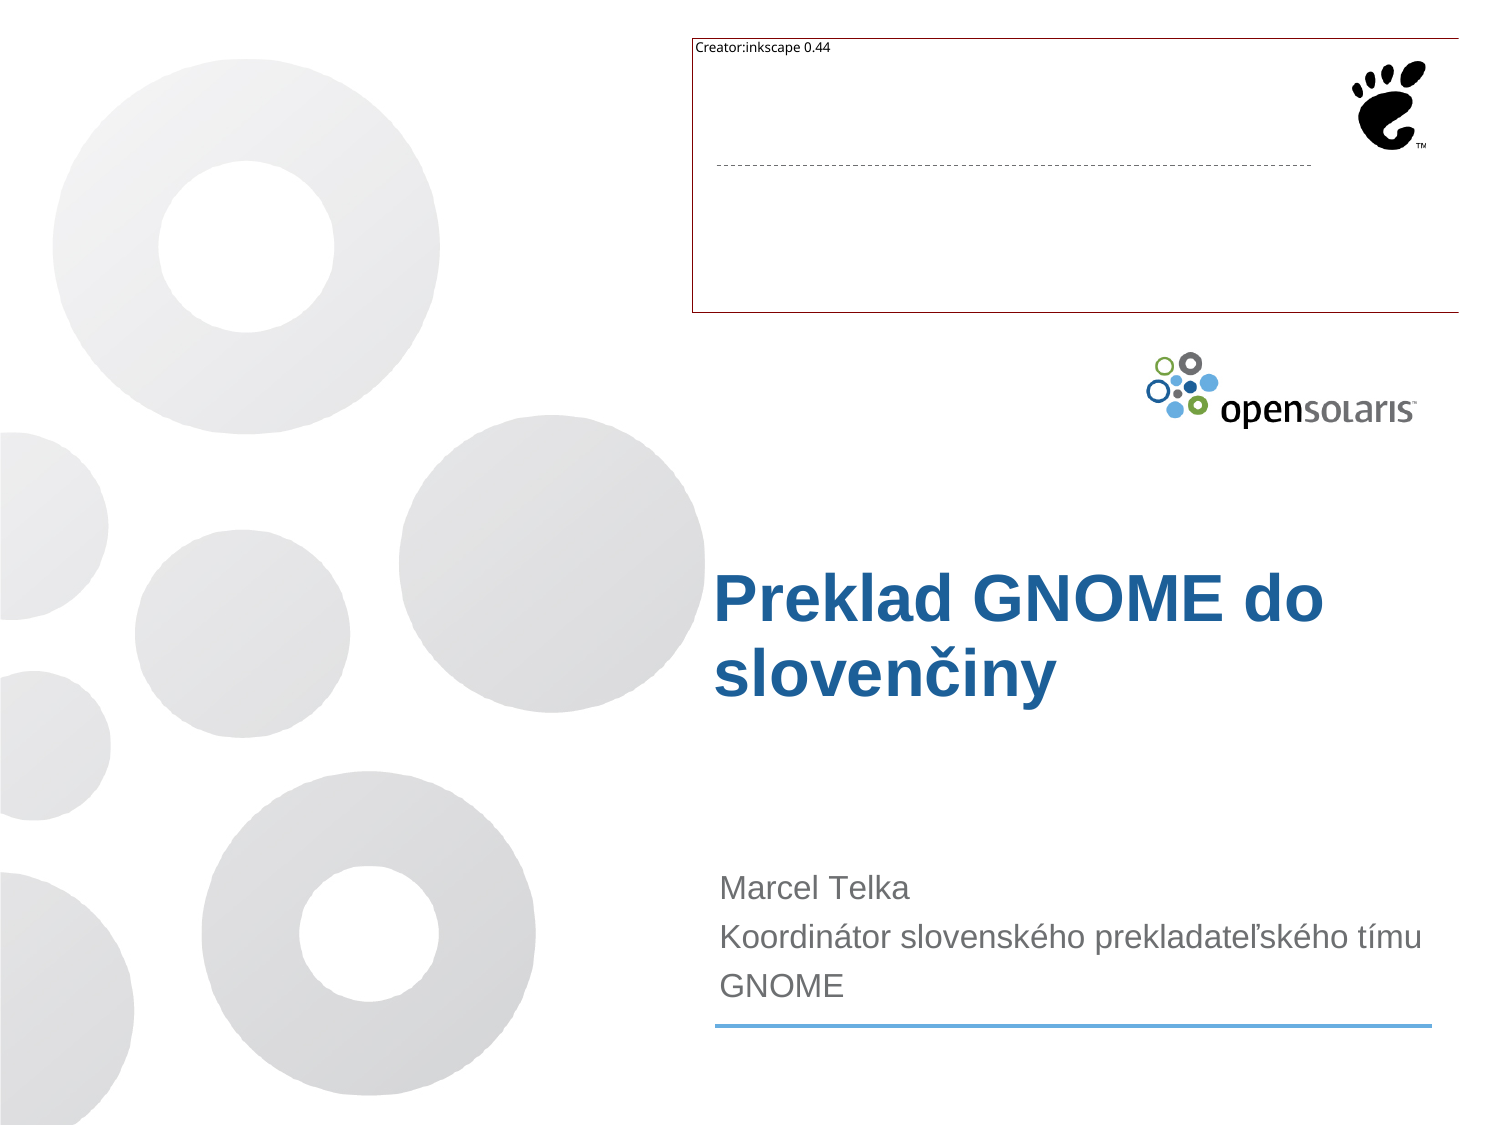

# Preklad GNOME do slovenčiny
Marcel Telka
Koordinátor slovenského prekladateľského tímu
GNOME